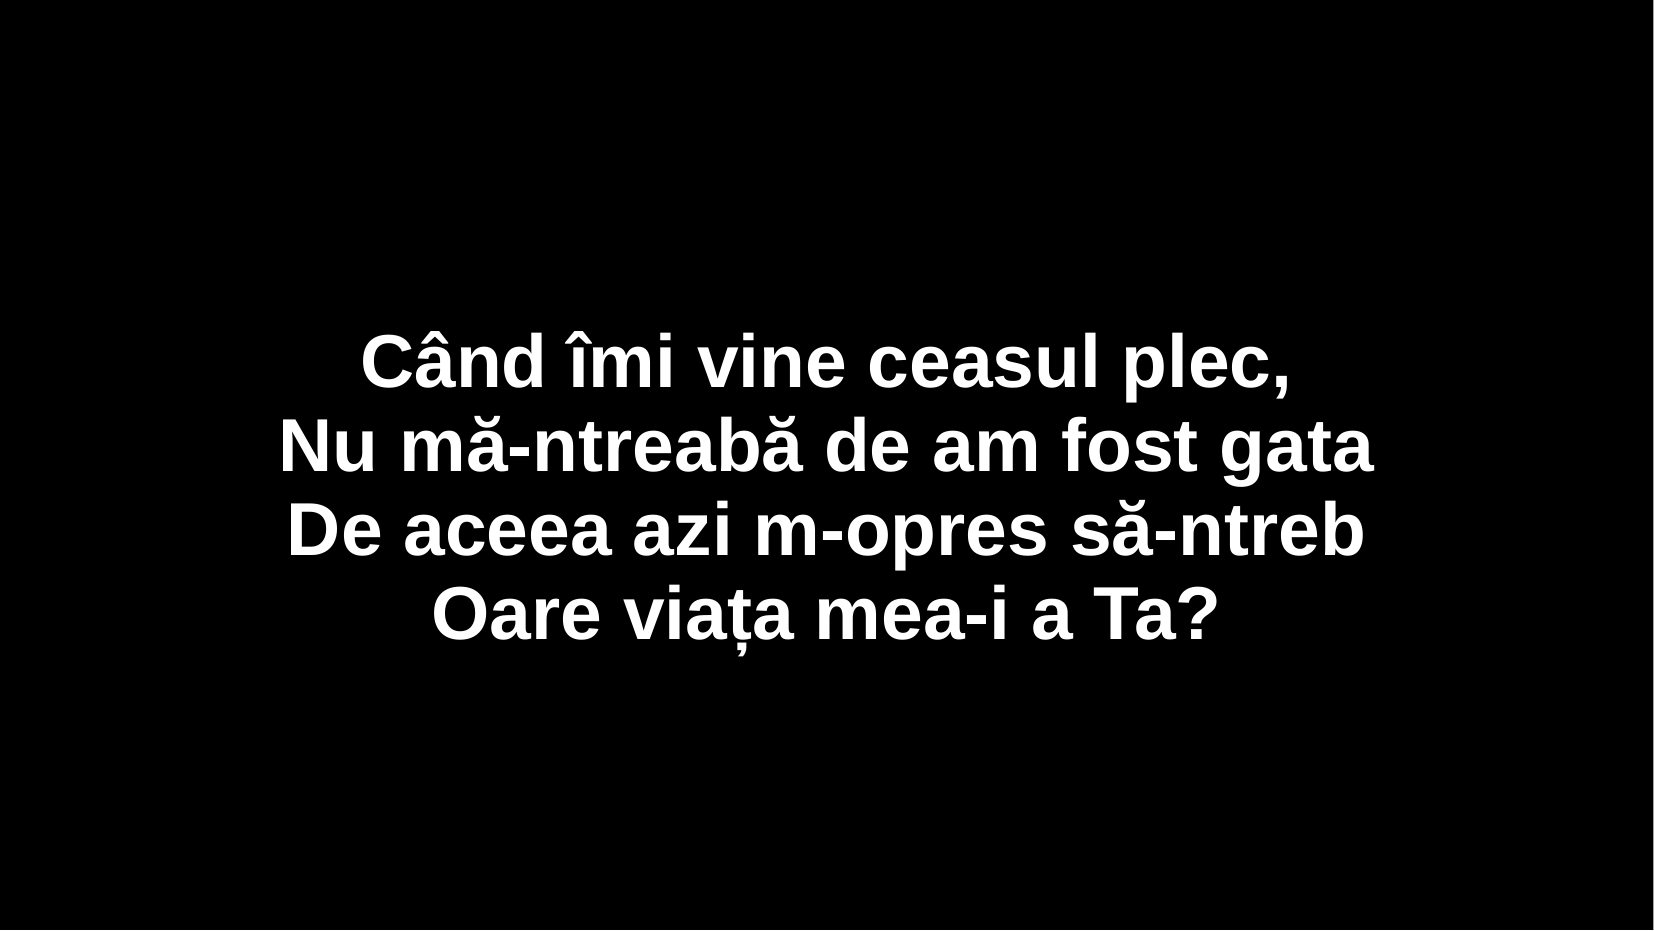

Când îmi vine ceasul plec,
Nu mă-ntreabă de am fost gata
De aceea azi m-opres să-ntreb
Oare viața mea-i a Ta?